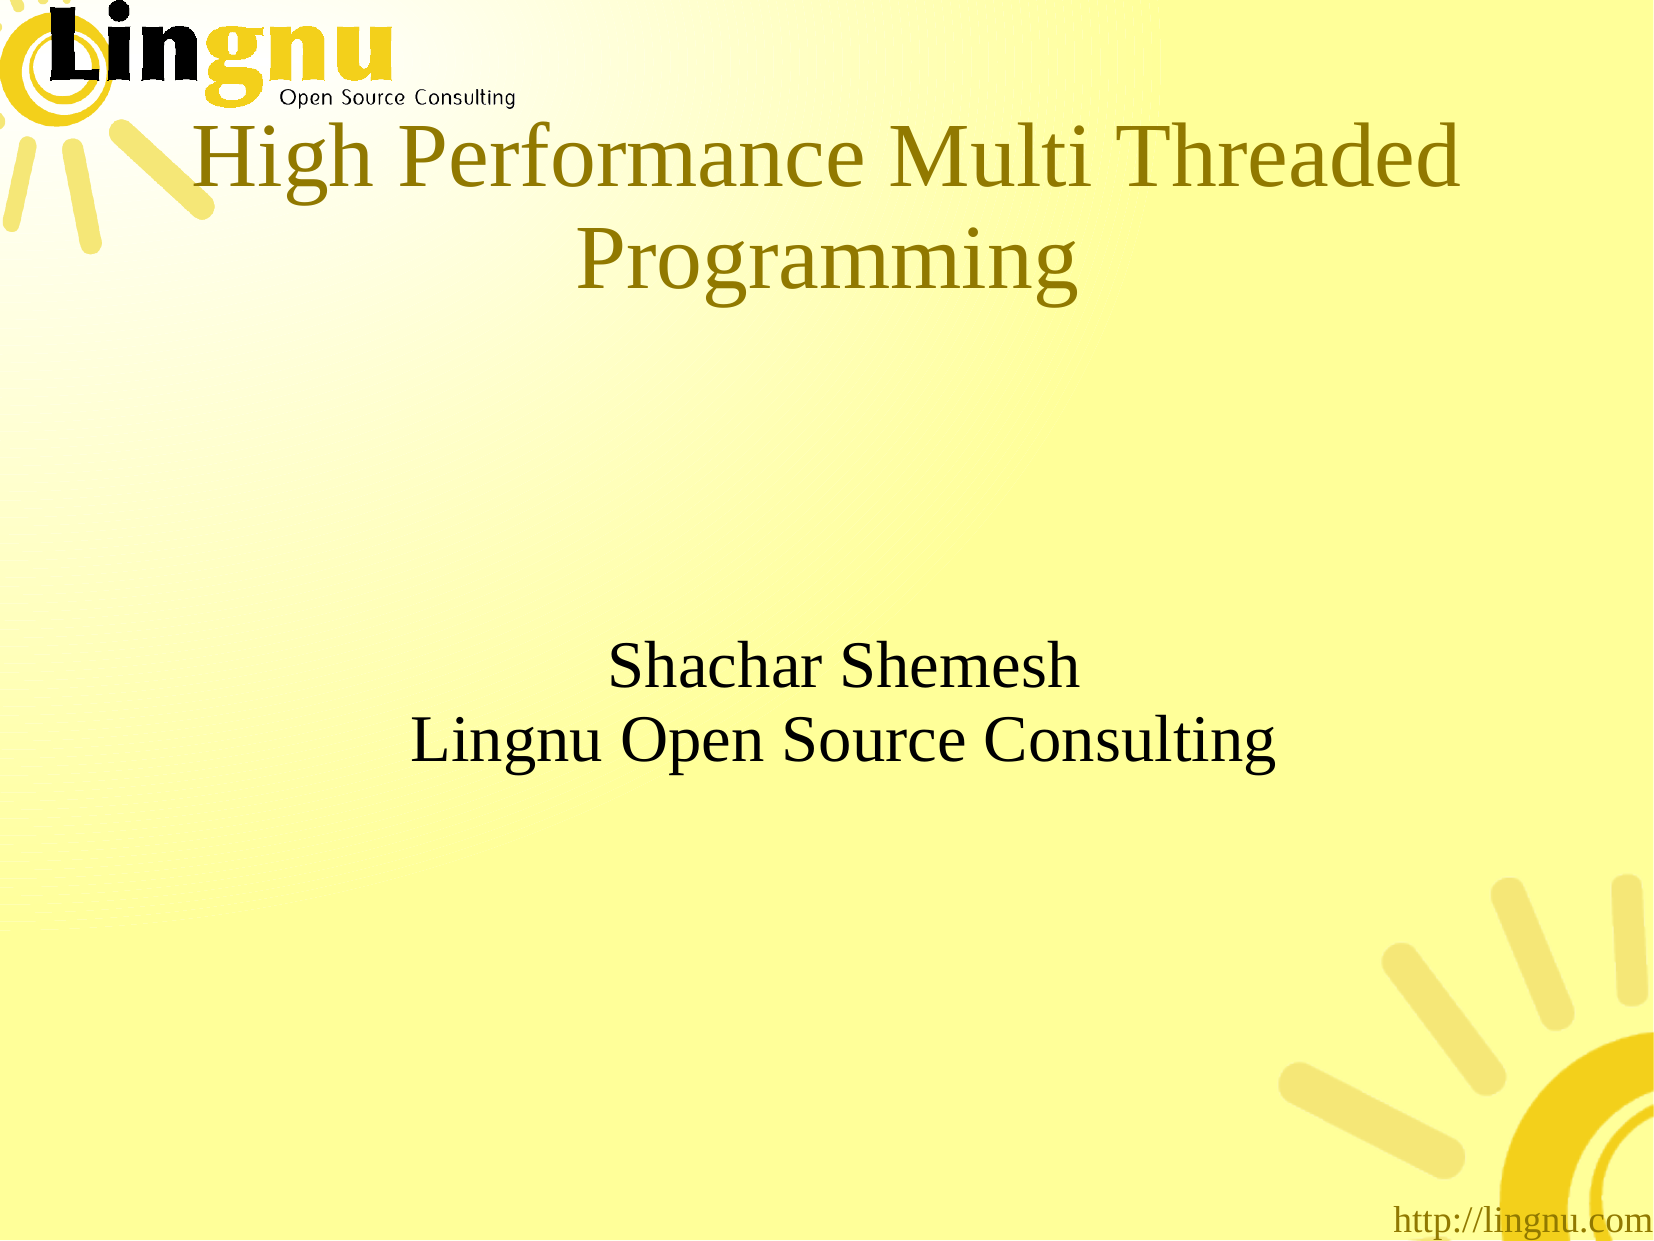

# High Performance Multi Threaded Programming
Shachar Shemesh
Lingnu Open Source Consulting